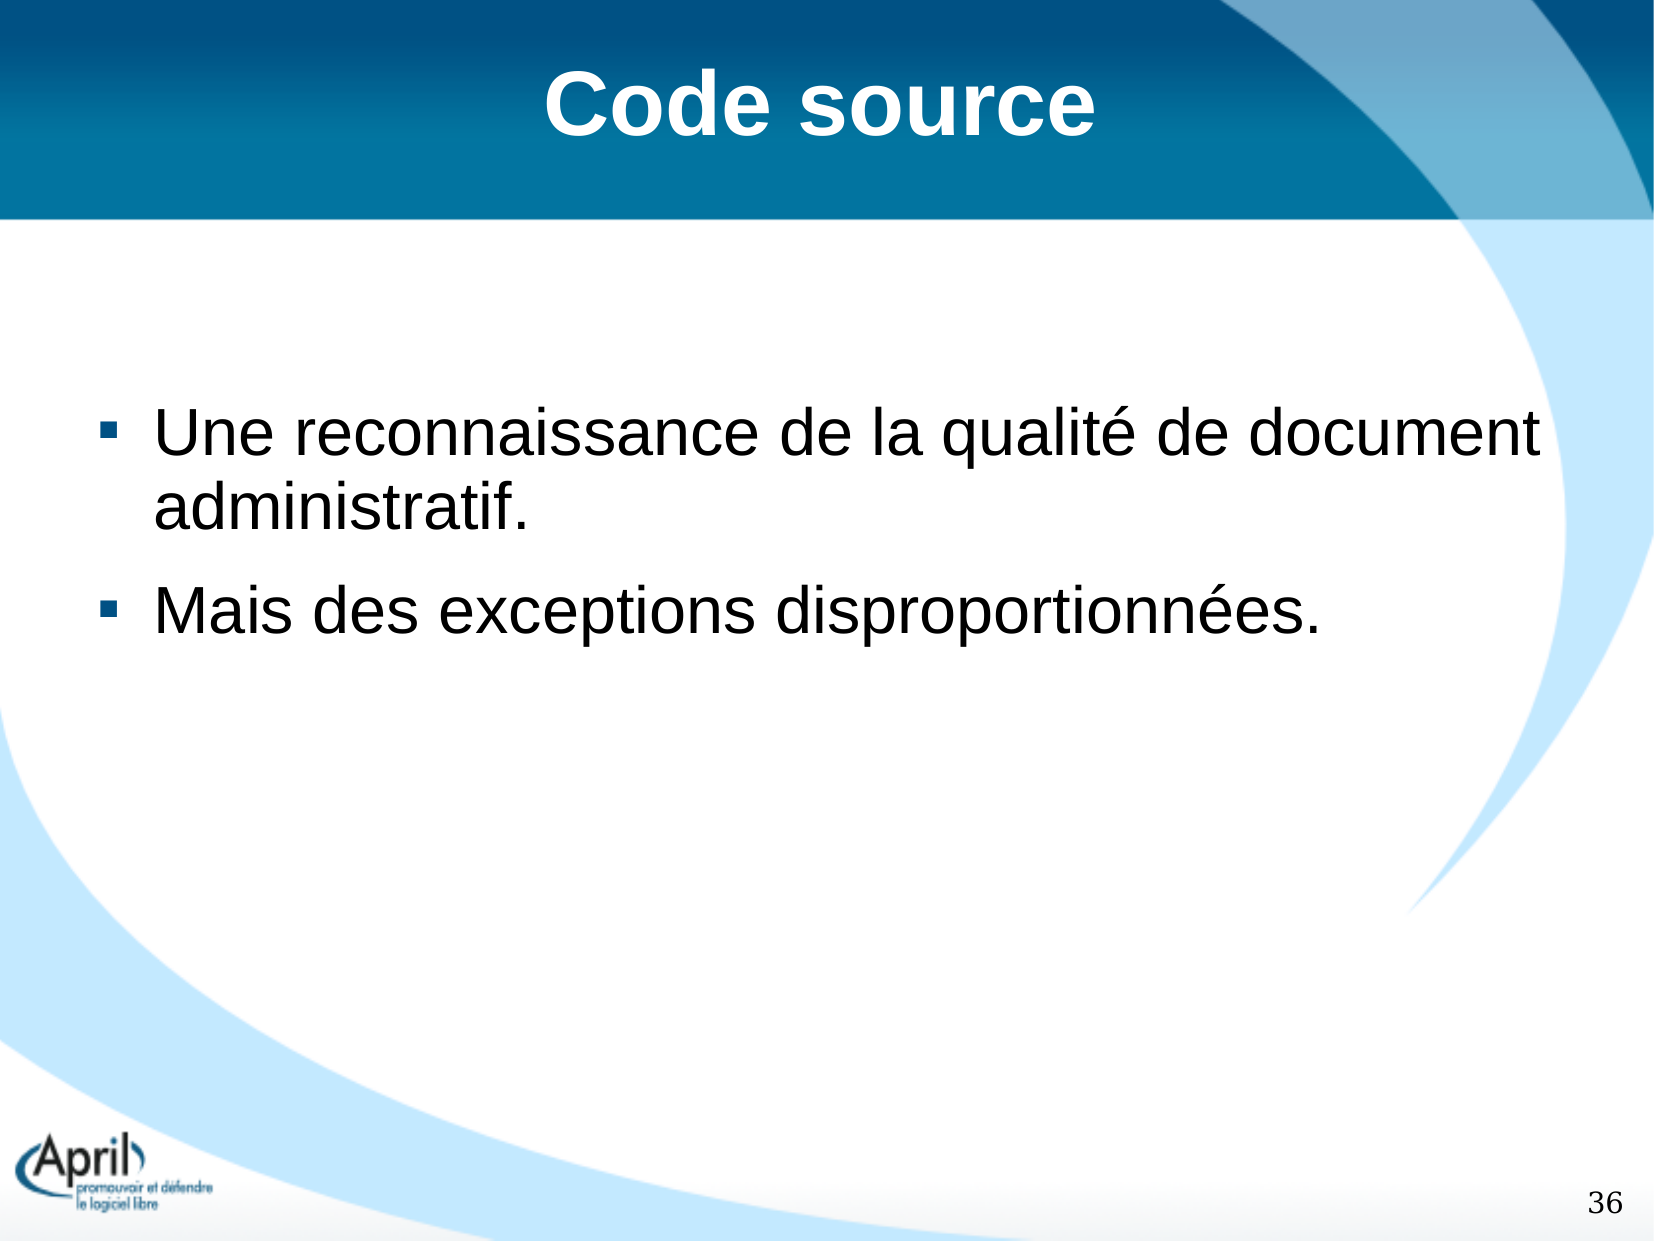

# Code source
Une reconnaissance de la qualité de document administratif.
Mais des exceptions disproportionnées.
36